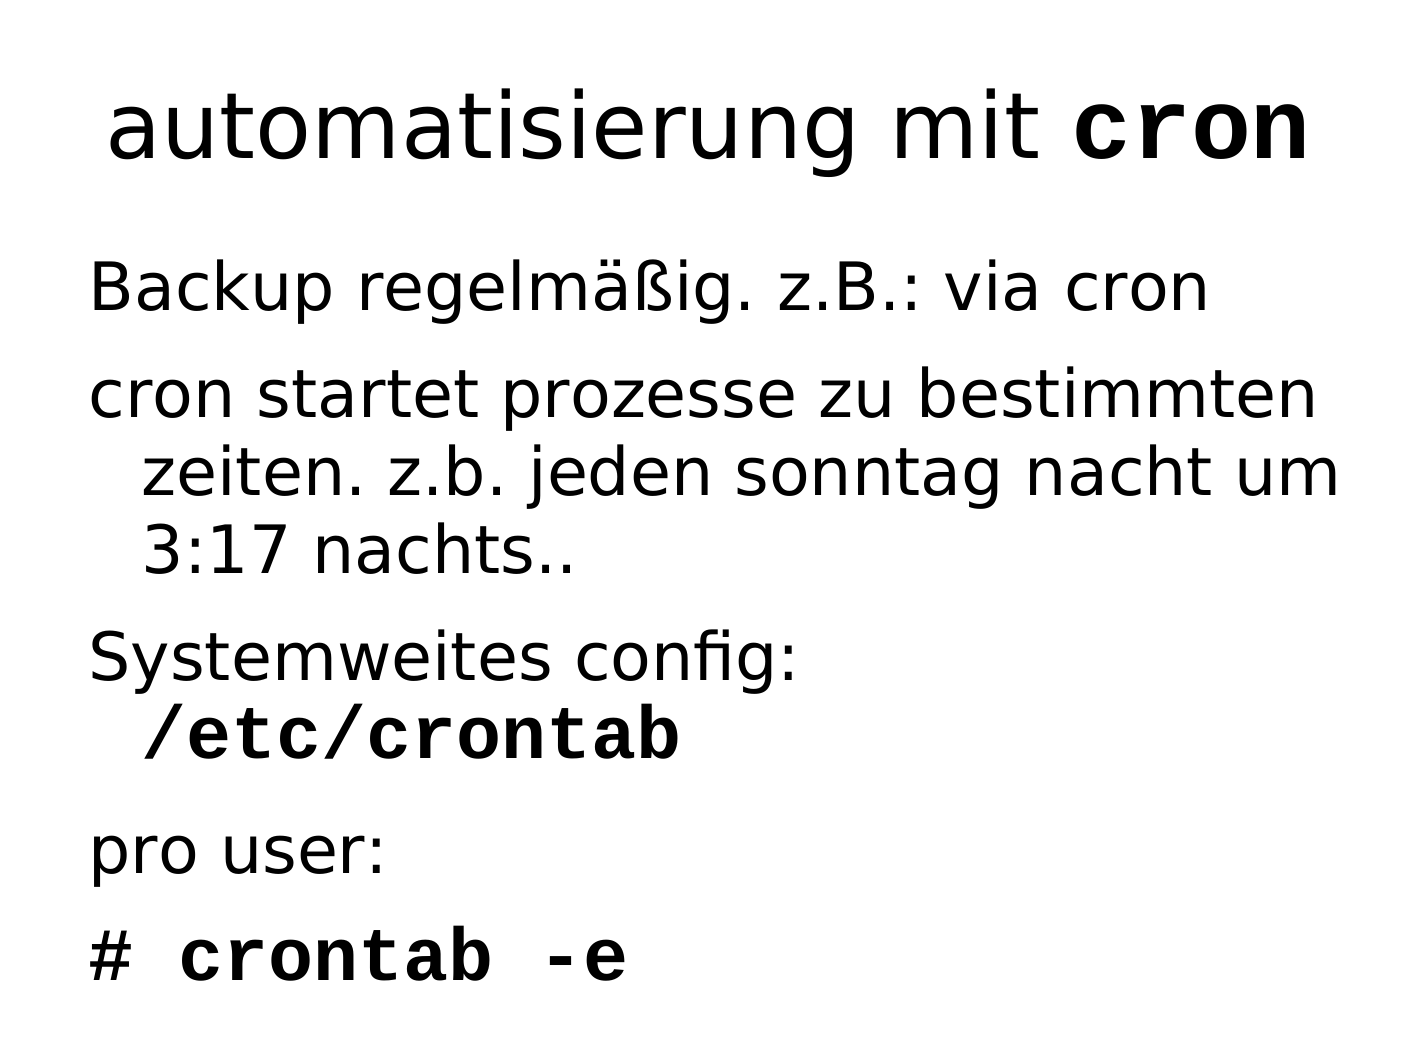

# automatisierung mit cron
Backup regelmäßig. z.B.: via cron
cron startet prozesse zu bestimmten zeiten. z.b. jeden sonntag nacht um 3:17 nachts..
Systemweites config:
/etc/crontab
pro user:
# crontab -e